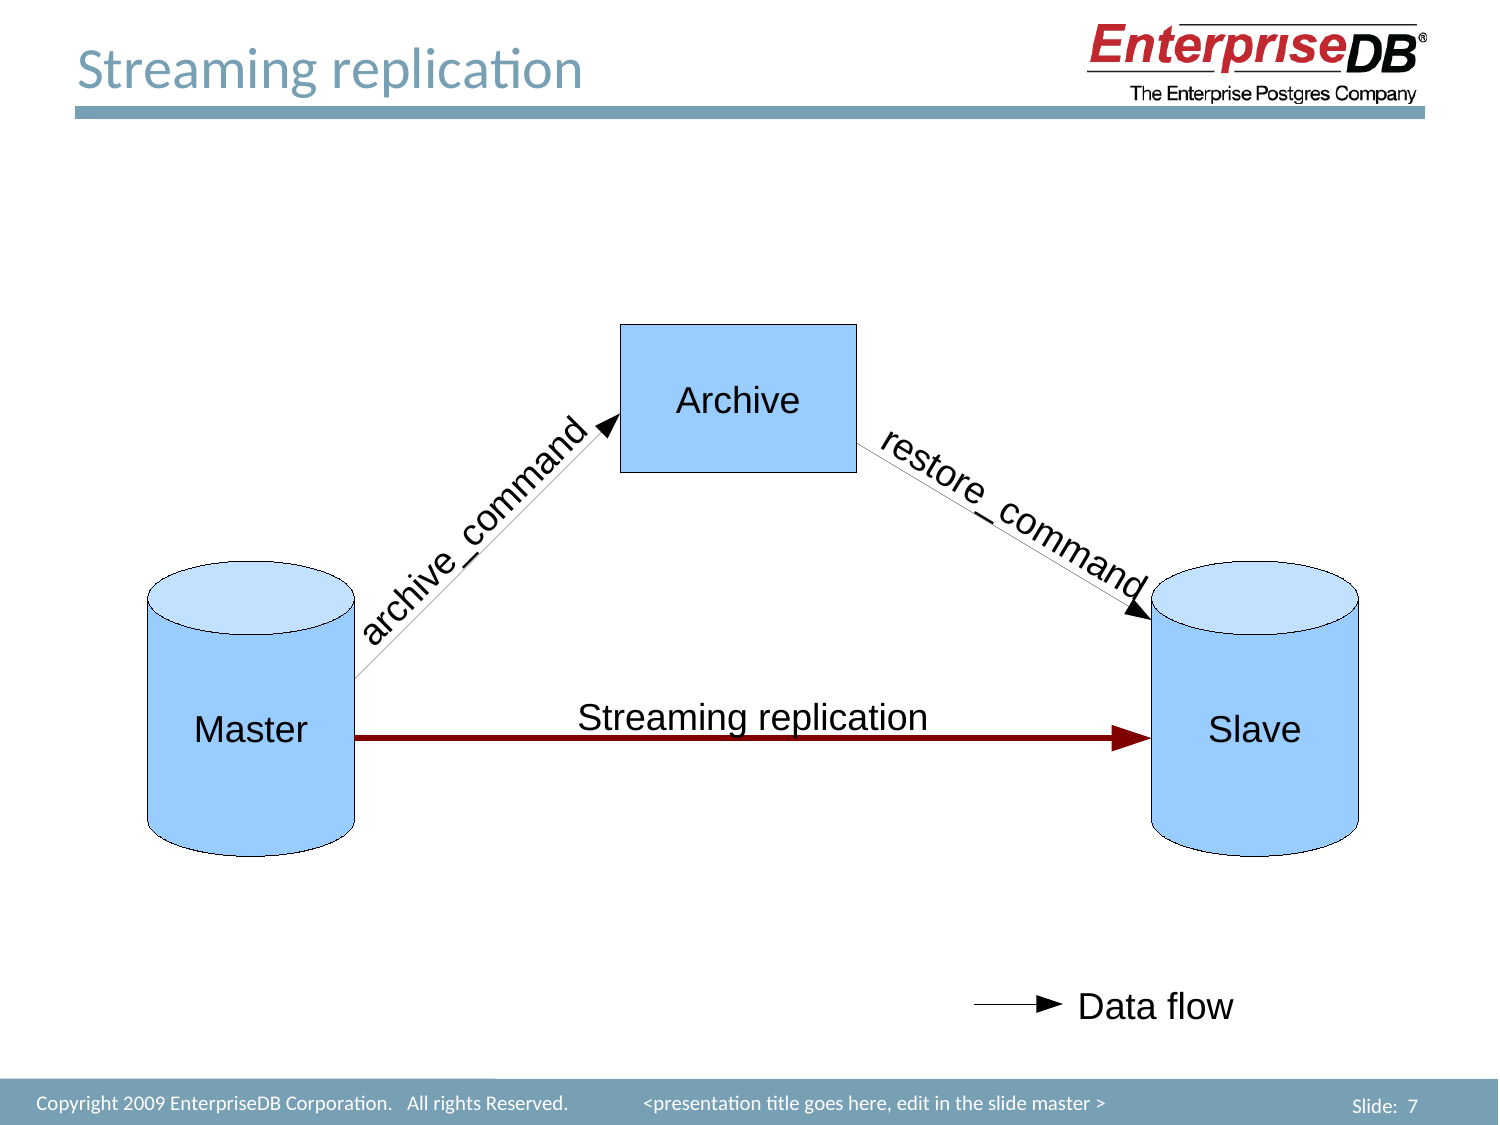

# Streaming replication
Archive
archive_command
restore_command
Master
Slave
Streaming replication
Data flow